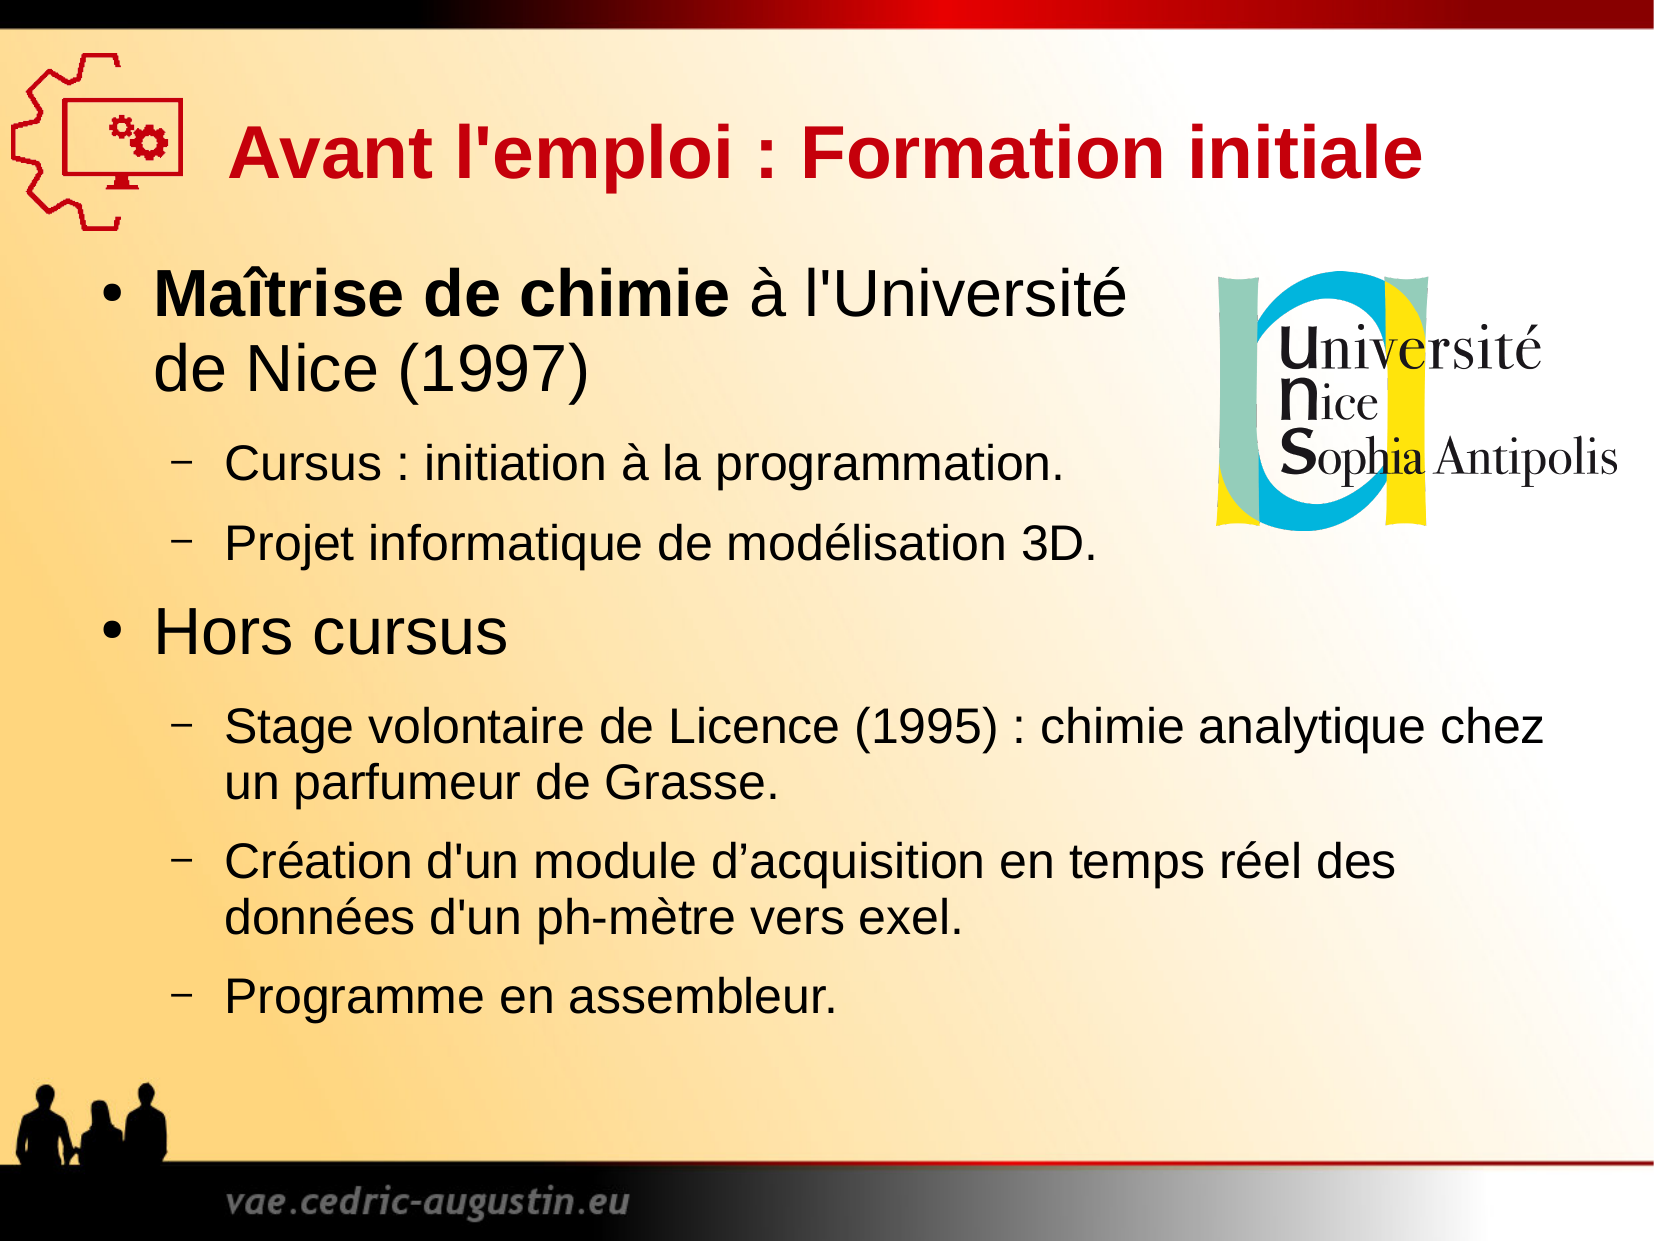

# Avant l'emploi : Formation initiale
Maîtrise de chimie à l'Université
de Nice (1997)
Cursus : initiation à la programmation.
Projet informatique de modélisation 3D.
Hors cursus
Stage volontaire de Licence (1995) : chimie analytique chez un parfumeur de Grasse.
Création d'un module d’acquisition en temps réel des données d'un ph-mètre vers exel.
Programme en assembleur.